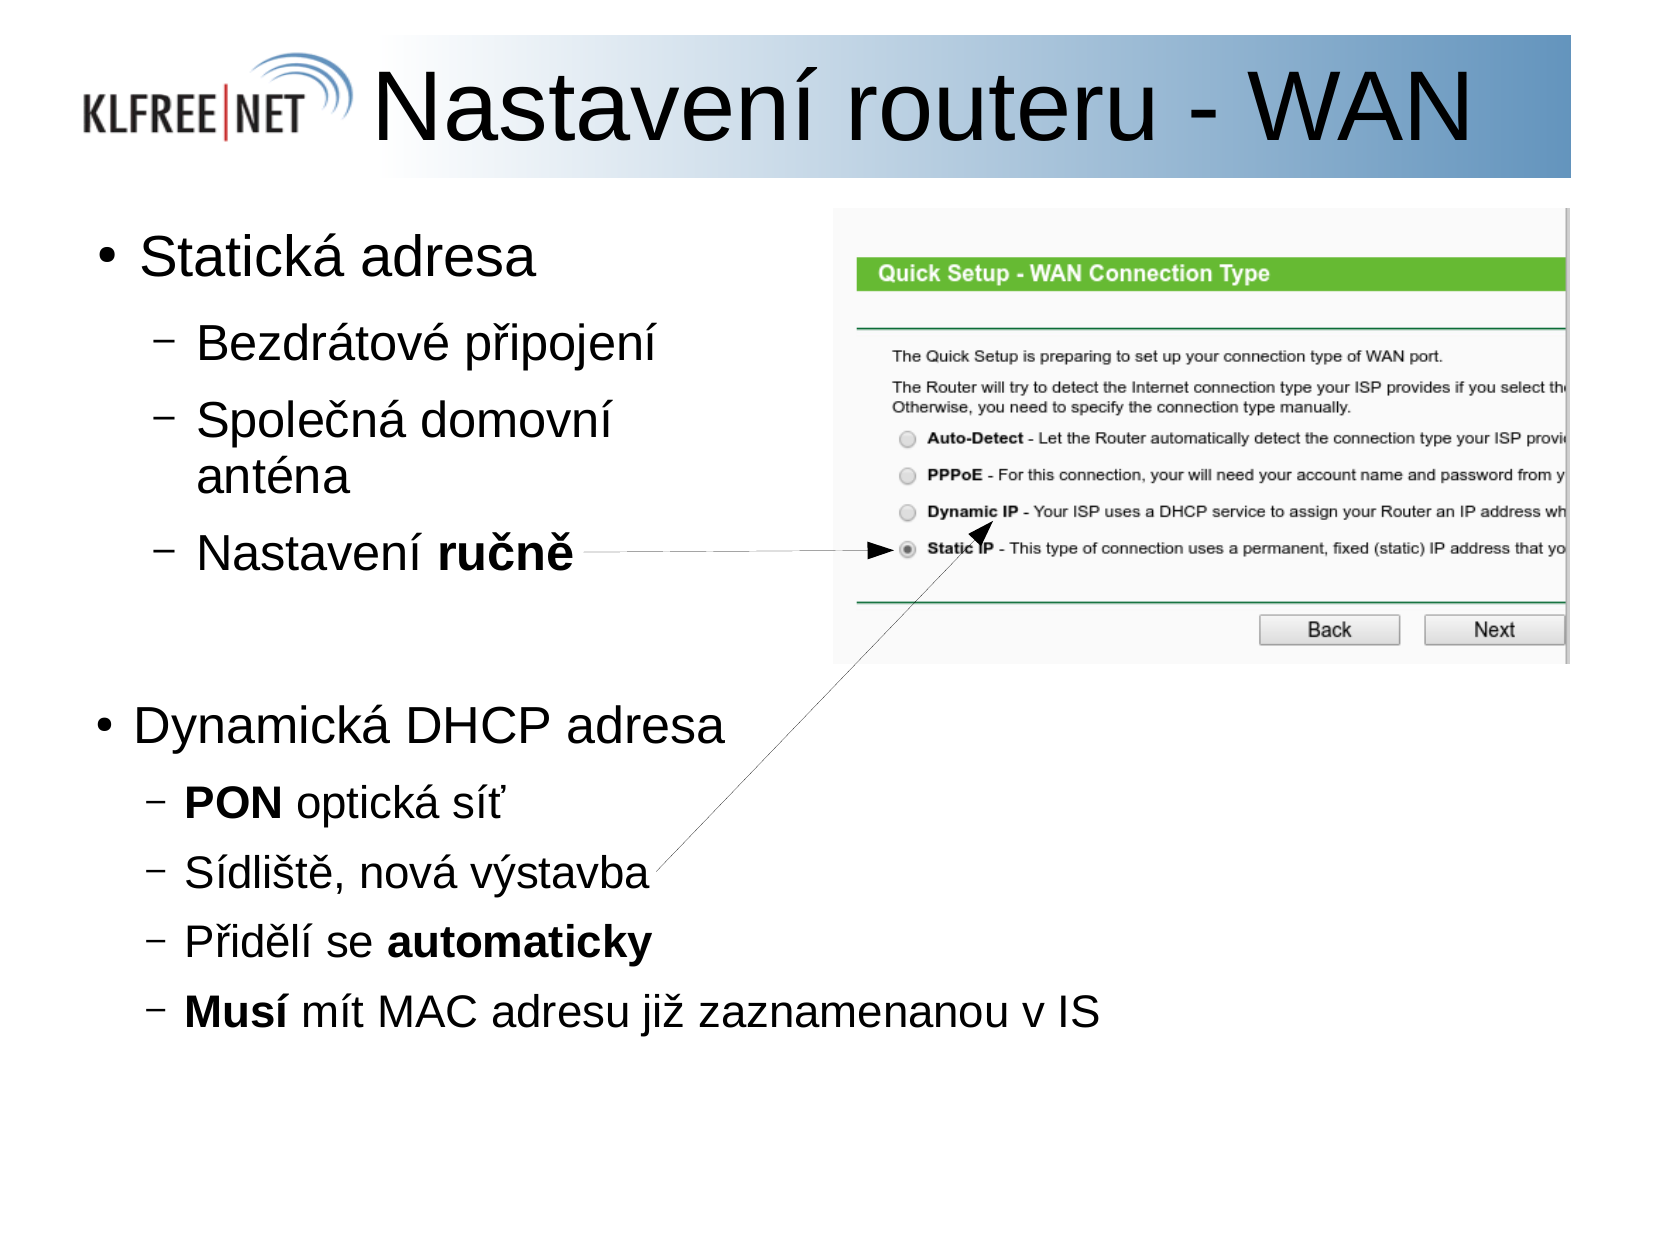

# Nastavení routeru - WAN
Statická adresa
Bezdrátové připojení
Společná domovní
anténa
Nastavení ručně
Dynamická DHCP adresa
PON optická síť
Sídliště, nová výstavba
Přidělí se automaticky
Musí mít MAC adresu již zaznamenanou v IS